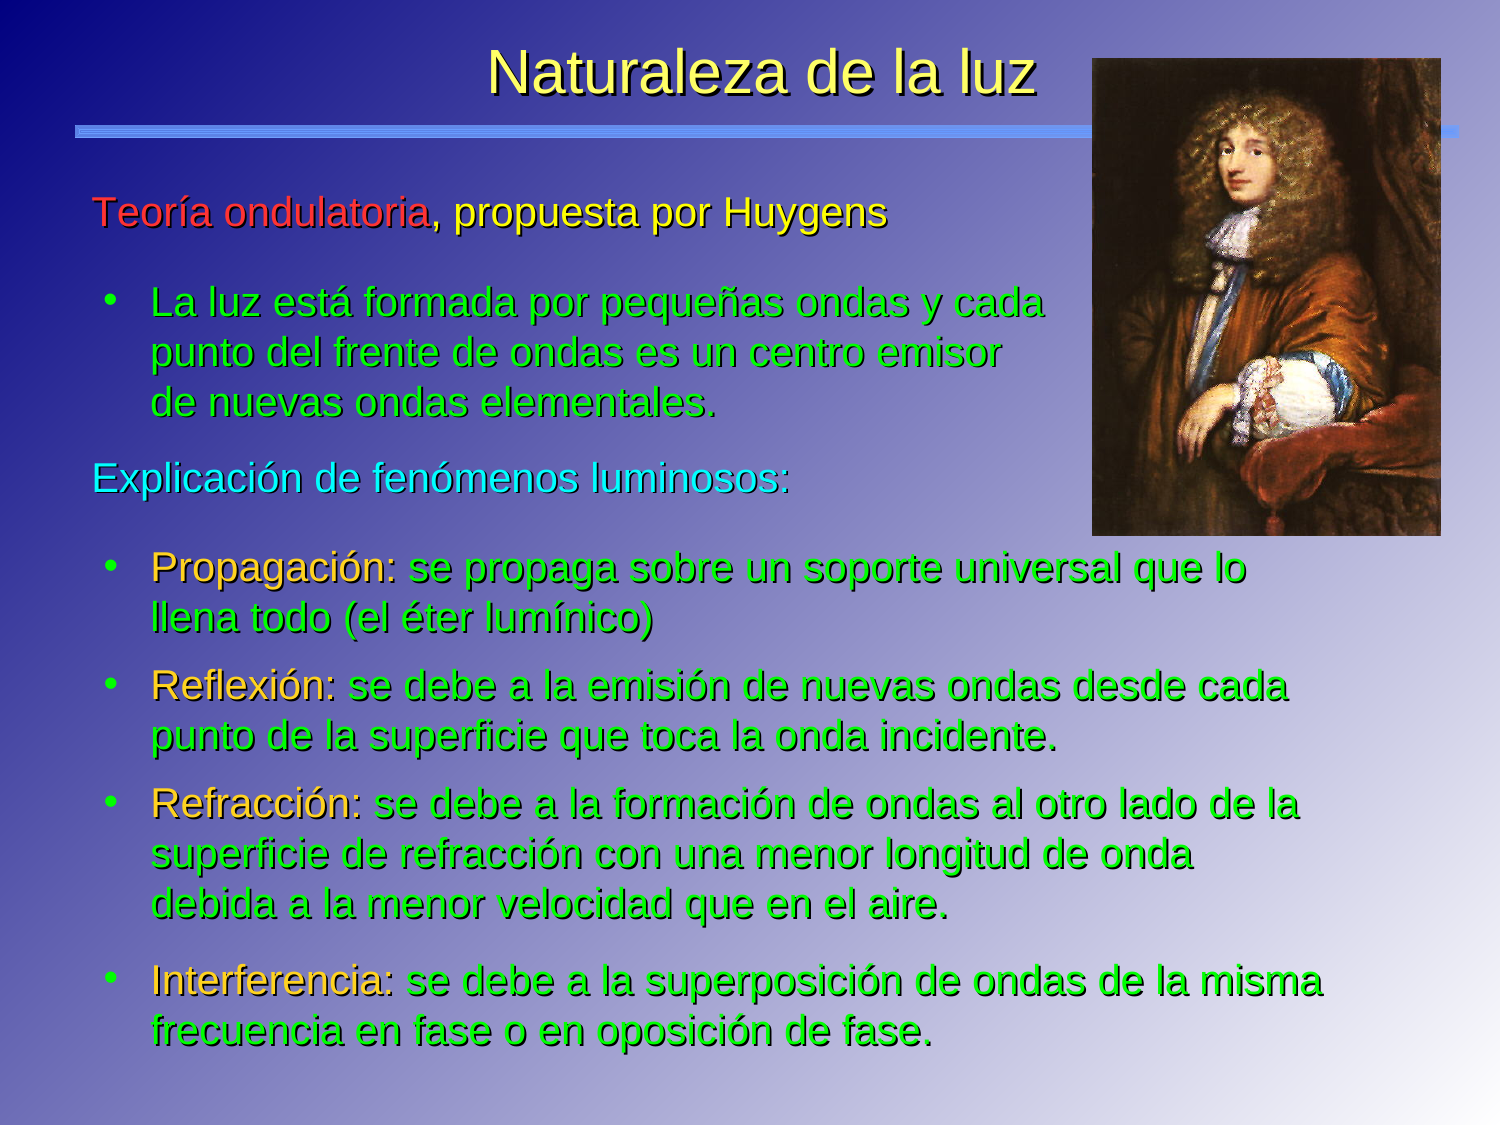

Naturaleza de la luz
Teoría ondulatoria, propuesta por Huygens
La luz está formada por pequeñas ondas y cada punto del frente de ondas es un centro emisor de nuevas ondas elementales.
Explicación de fenómenos luminosos:
Propagación: se propaga sobre un soporte universal que lo llena todo (el éter lumínico)
Reflexión: se debe a la emisión de nuevas ondas desde cada punto de la superficie que toca la onda incidente.
Refracción: se debe a la formación de ondas al otro lado de la superficie de refracción con una menor longitud de onda debida a la menor velocidad que en el aire.
Interferencia: se debe a la superposición de ondas de la misma frecuencia en fase o en oposición de fase.